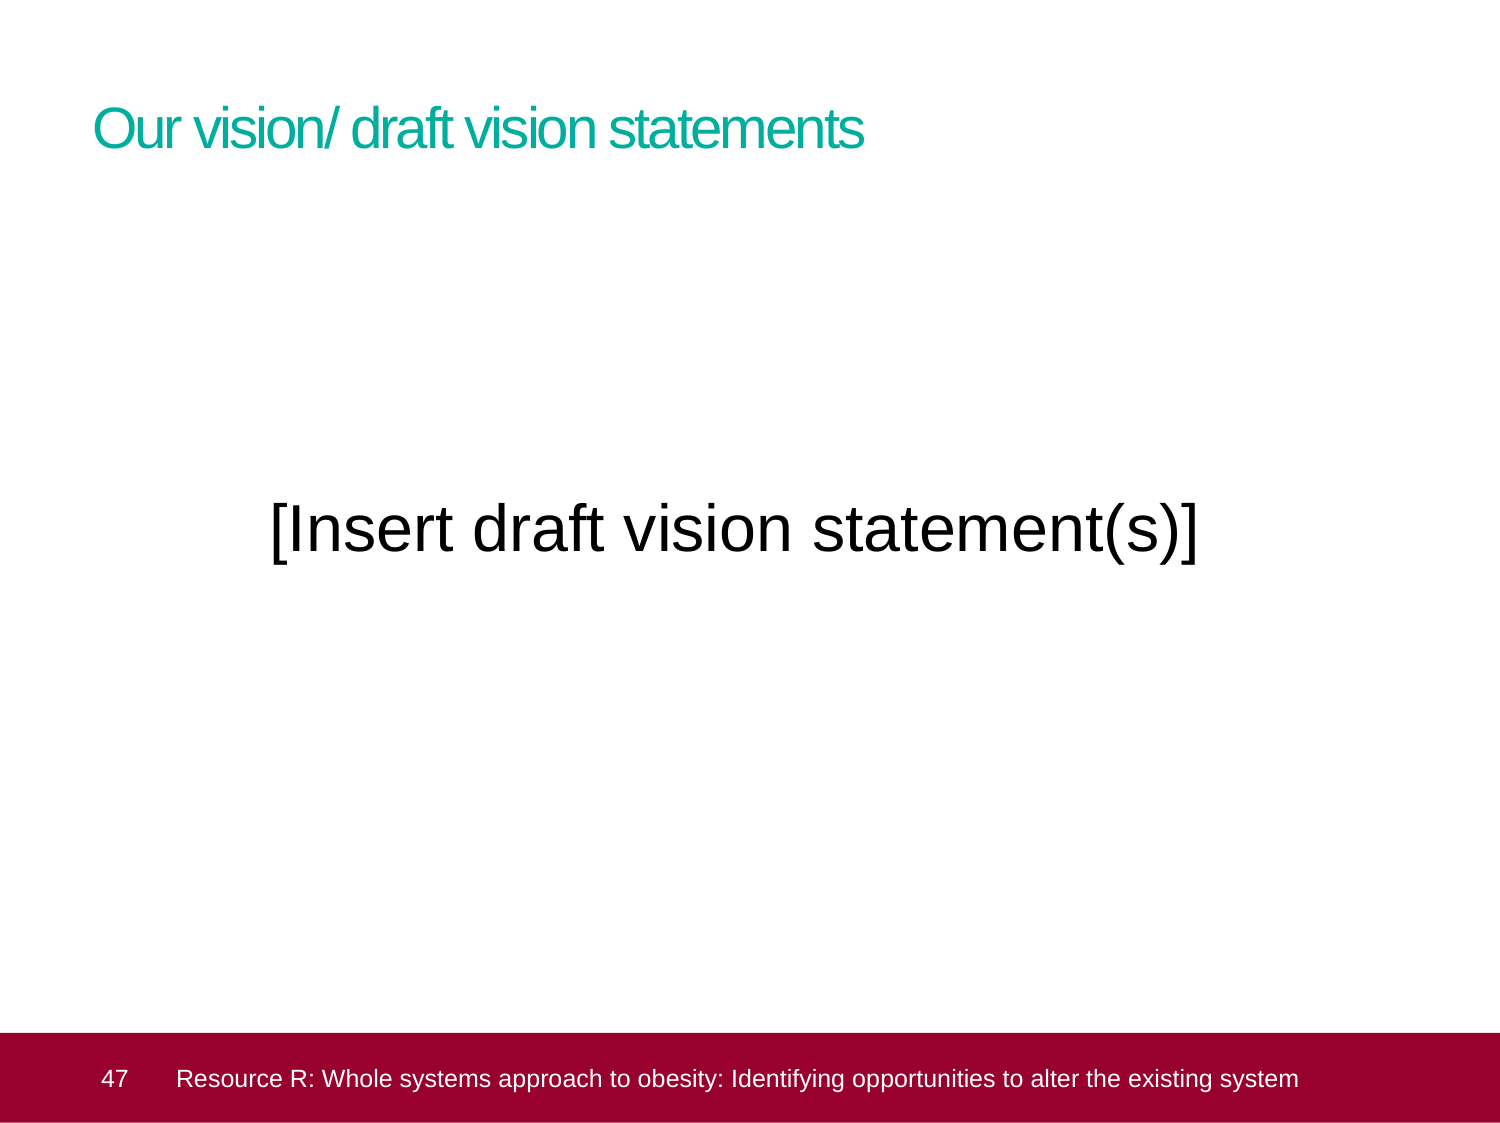

# Our vision/ draft vision statements
[Insert draft vision statement(s)]
Resource R: Whole systems approach to obesity: Identifying opportunities to alter the existing system